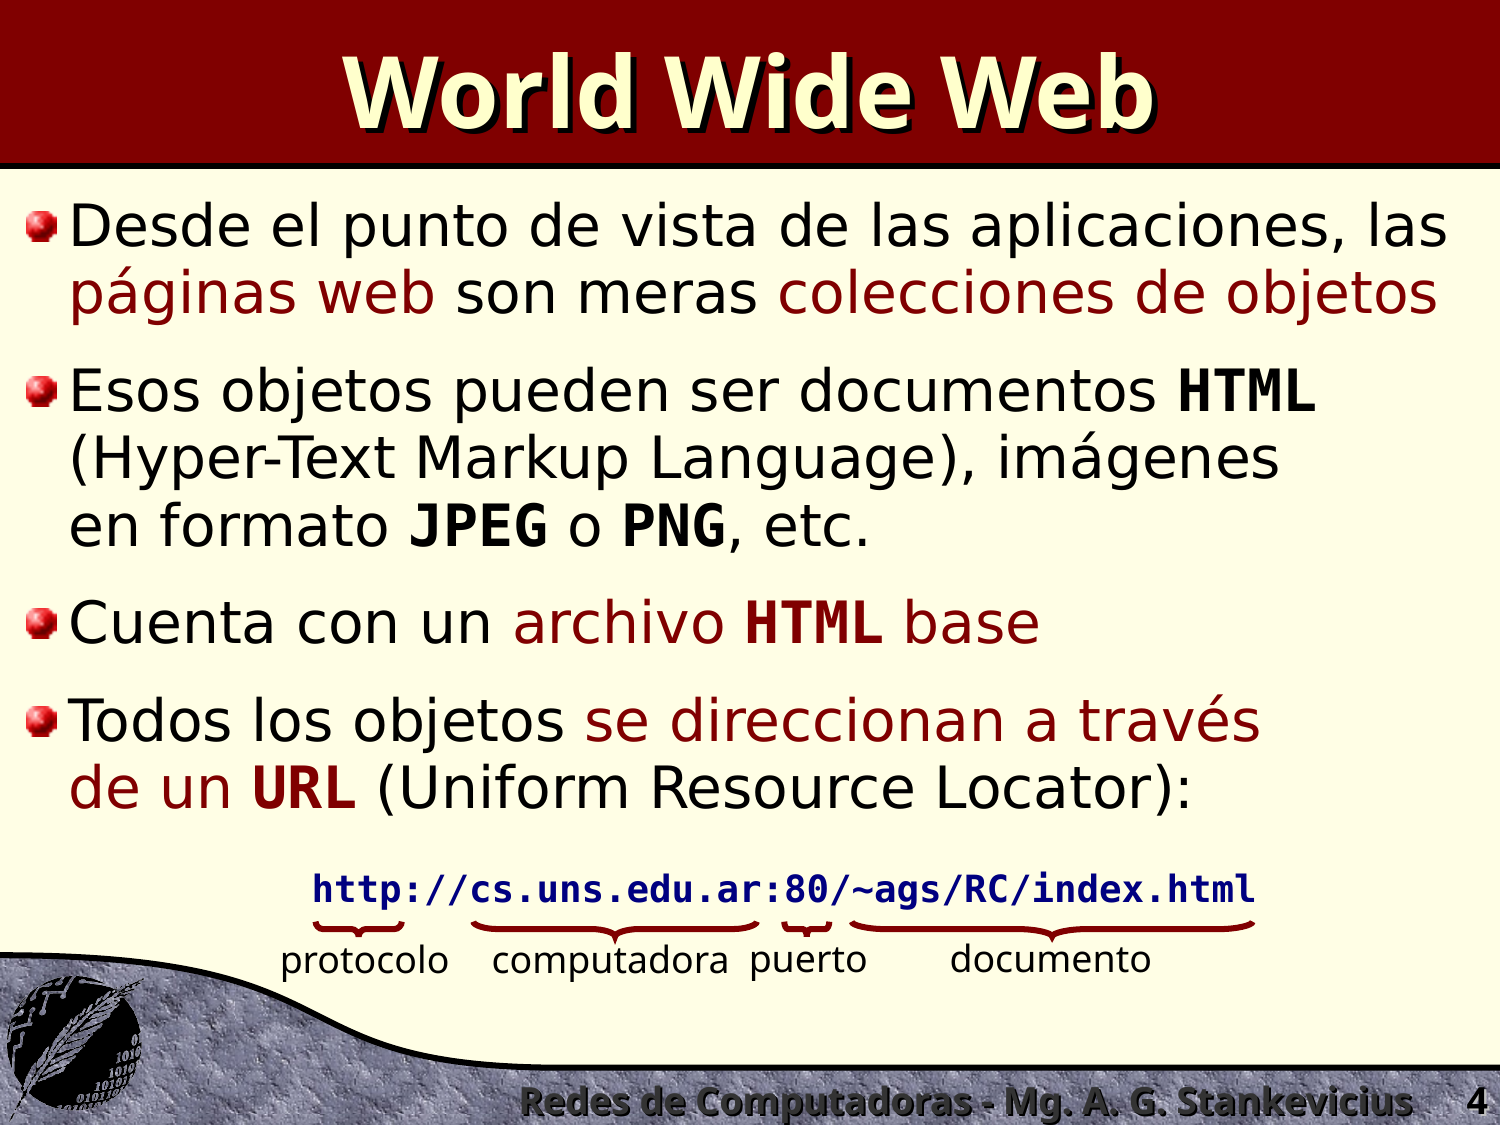

# World Wide Web
Desde el punto de vista de las aplicaciones, las páginas web son meras colecciones de objetos
Esos objetos pueden ser documentos HTML
(Hyper-Text Markup Language), imágenes
en formato JPEG o PNG, etc.
Cuenta con un archivo HTML base
Todos los objetos se direccionan a través
de un URL (Uniform Resource Locator):
http://cs.uns.edu.ar:80/~ags/RC/index.html
documento
puerto
protocolo
computadora
4